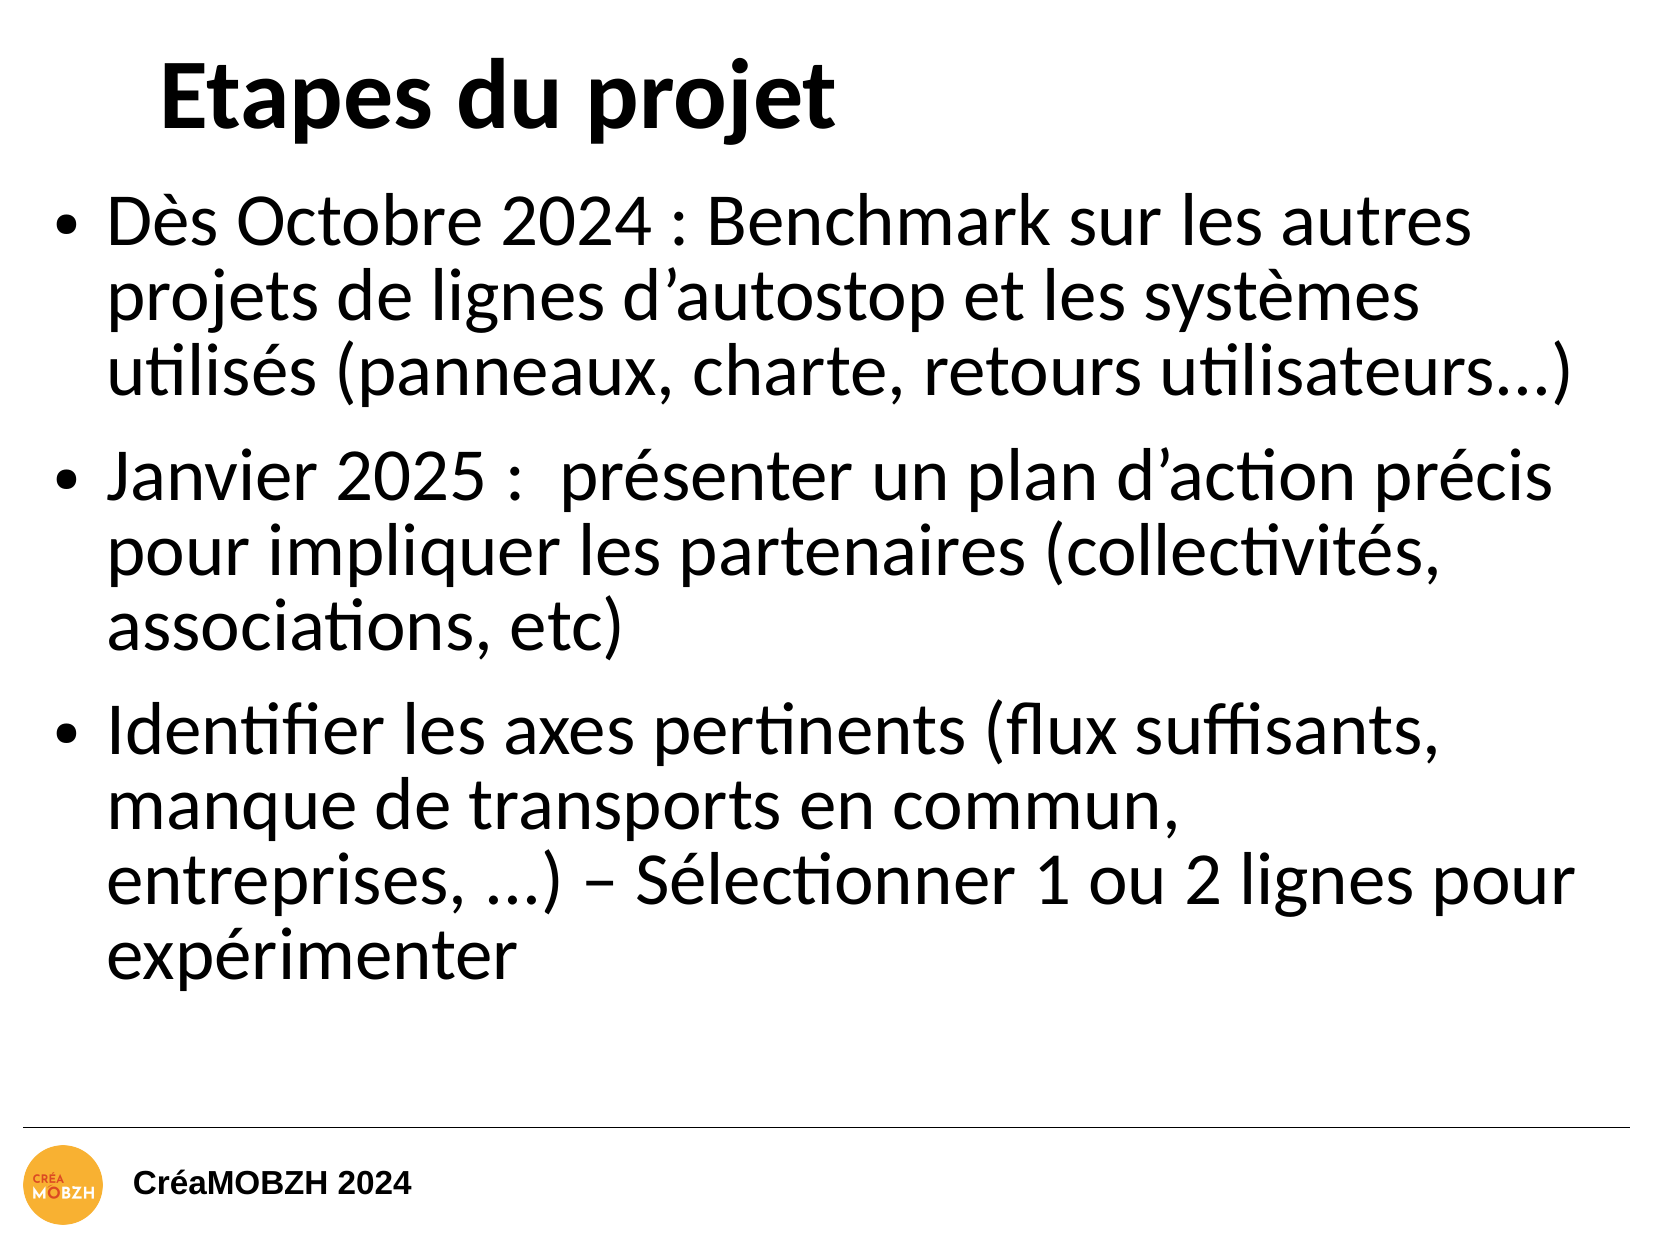

# Etapes du projet
Dès Octobre 2024 : Benchmark sur les autres projets de lignes d’autostop et les systèmes utilisés (panneaux, charte, retours utilisateurs...)
Janvier 2025 : présenter un plan d’action précis pour impliquer les partenaires (collectivités, associations, etc)
Identifier les axes pertinents (flux suffisants, manque de transports en commun, entreprises, ...) – Sélectionner 1 ou 2 lignes pour expérimenter
CréaMOBZH 2024